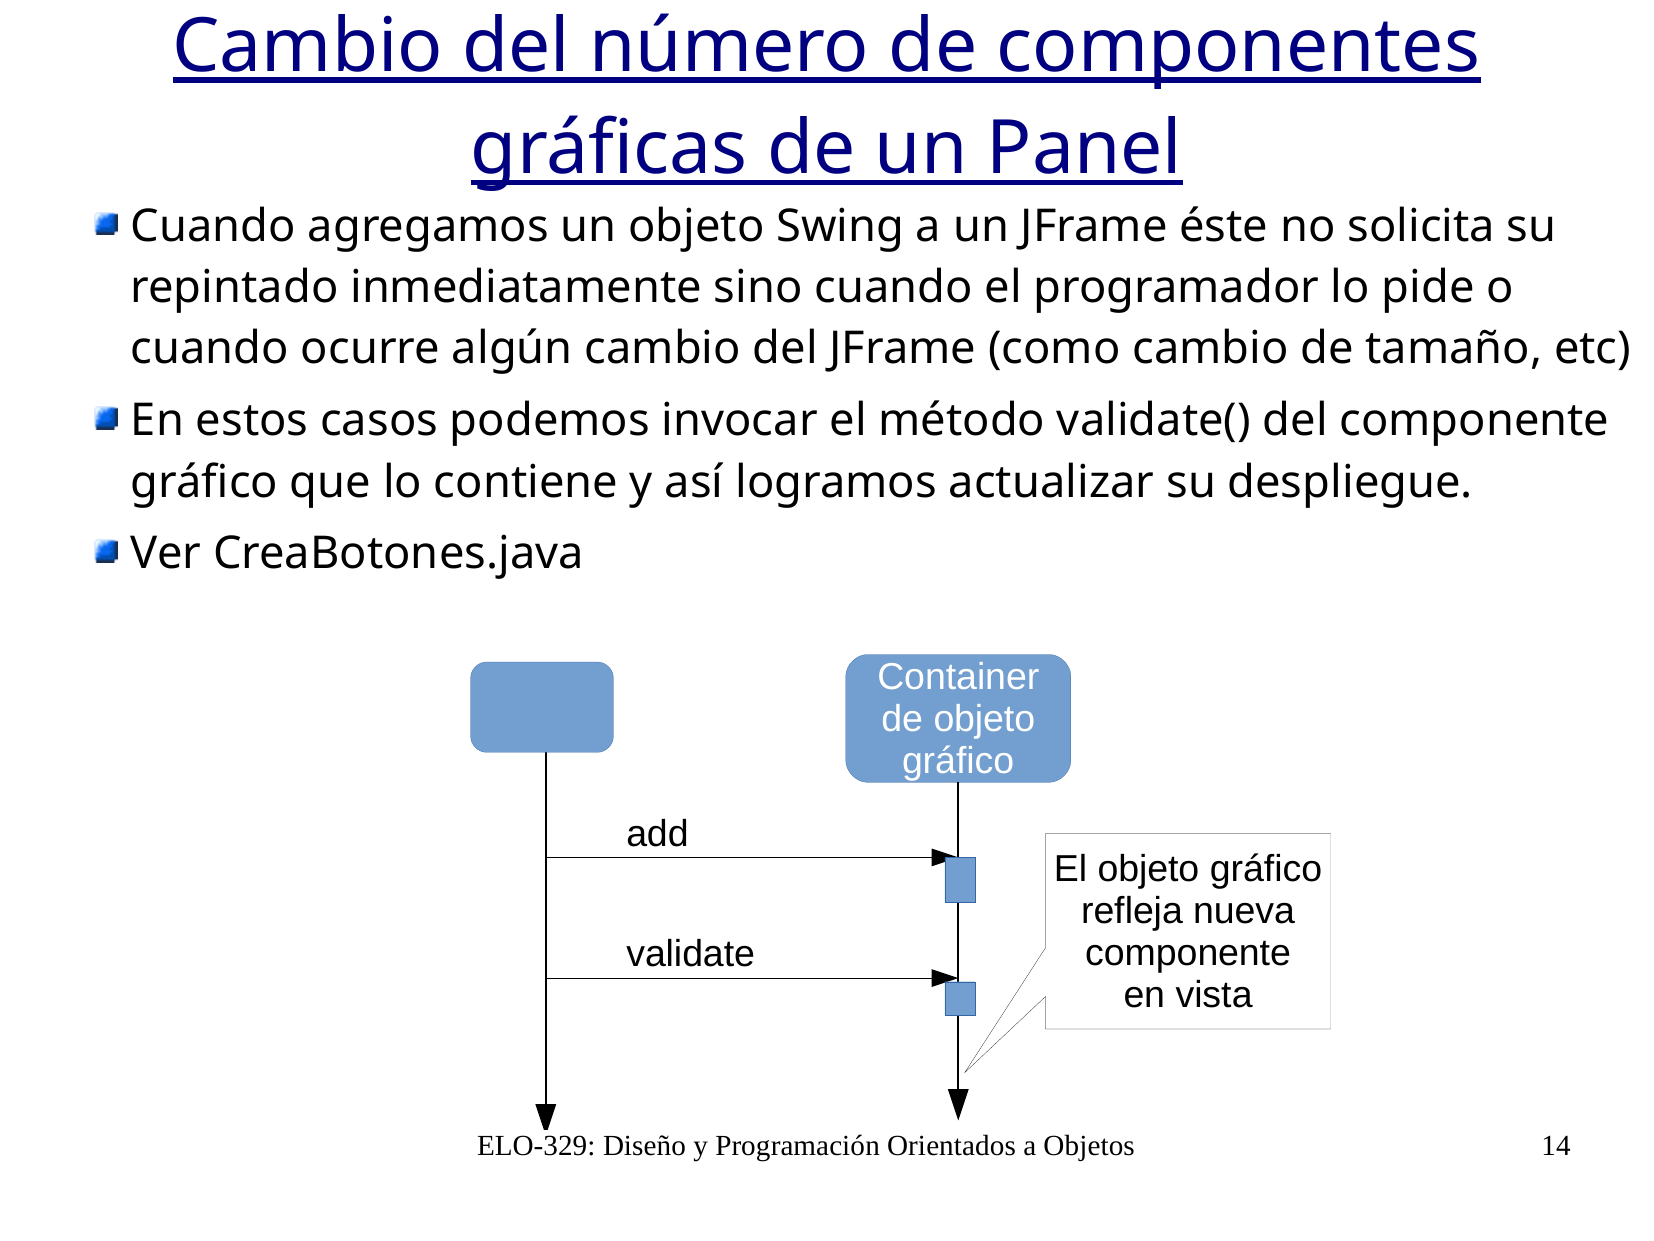

# Cambio del número de componentes gráficas de un Panel
Cuando agregamos un objeto Swing a un JFrame éste no solicita su repintado inmediatamente sino cuando el programador lo pide o cuando ocurre algún cambio del JFrame (como cambio de tamaño, etc)
En estos casos podemos invocar el método validate() del componente gráfico que lo contiene y así logramos actualizar su despliegue.
Ver CreaBotones.java
14